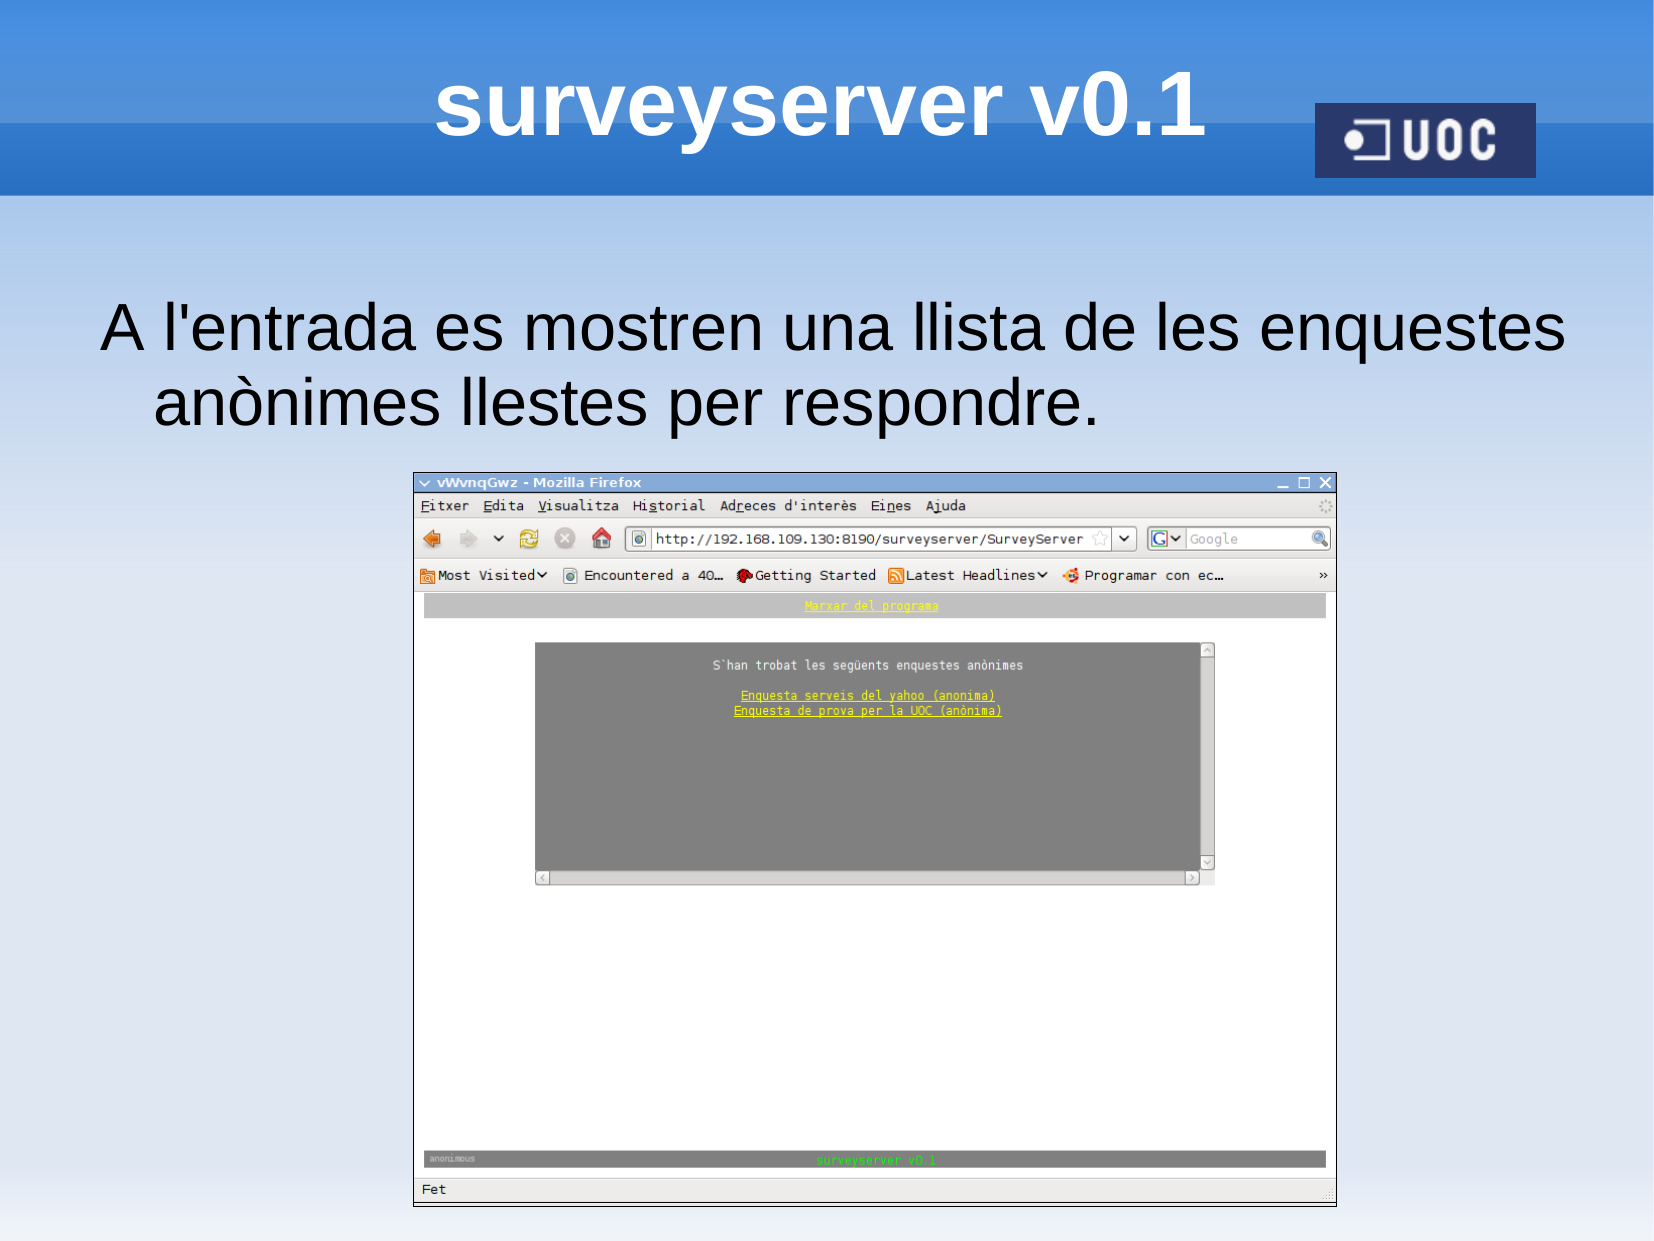

# surveyserver v0.1
A l'entrada es mostren una llista de les enquestes anònimes llestes per respondre.